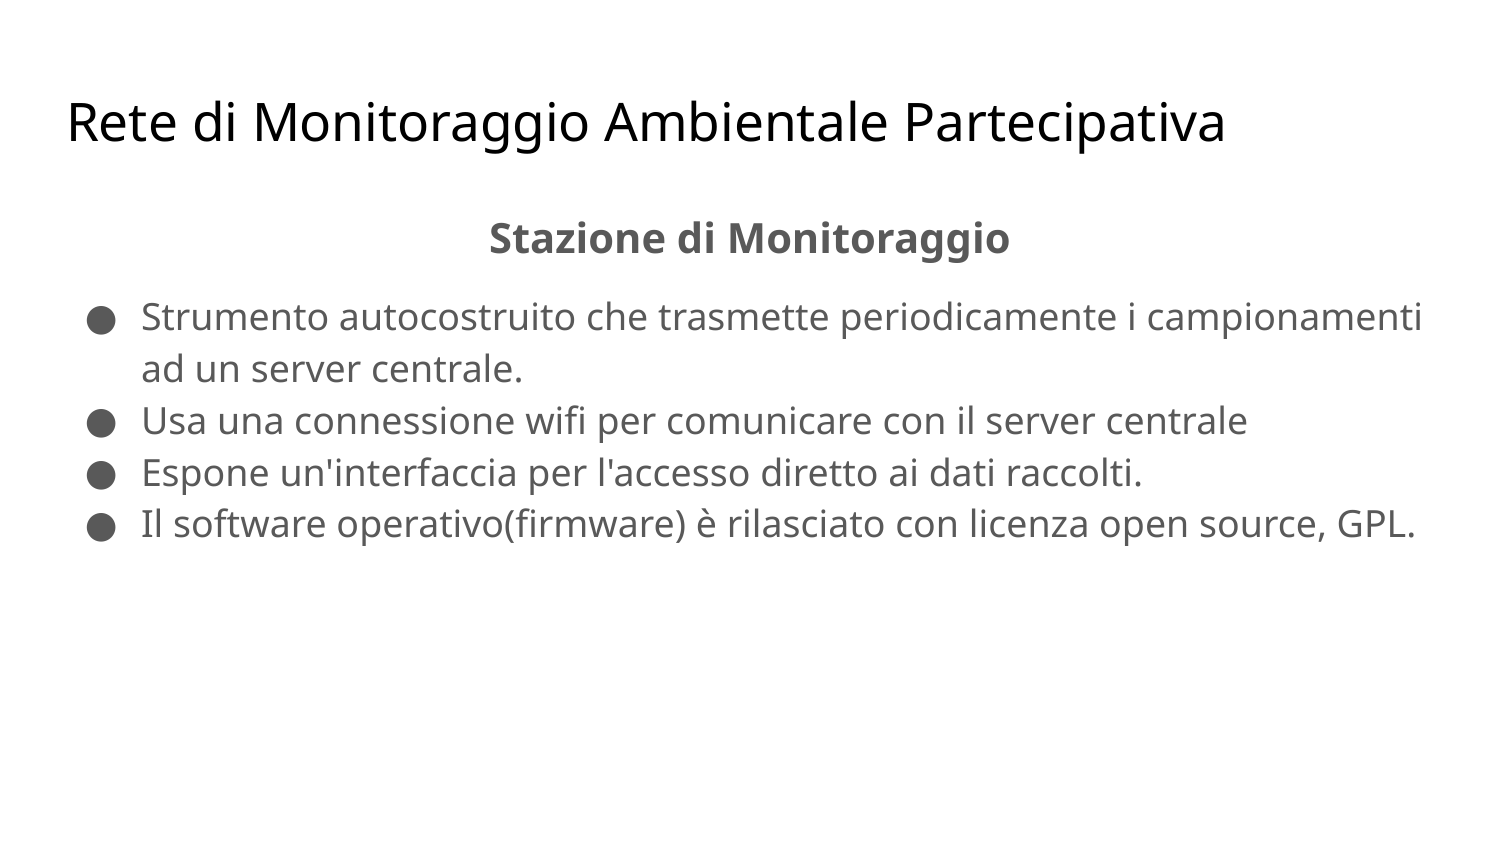

# Rete di Monitoraggio Ambientale Partecipativa
Stazione di Monitoraggio
Strumento autocostruito che trasmette periodicamente i campionamenti ad un server centrale.
Usa una connessione wifi per comunicare con il server centrale
Espone un'interfaccia per l'accesso diretto ai dati raccolti.
Il software operativo(firmware) è rilasciato con licenza open source, GPL.